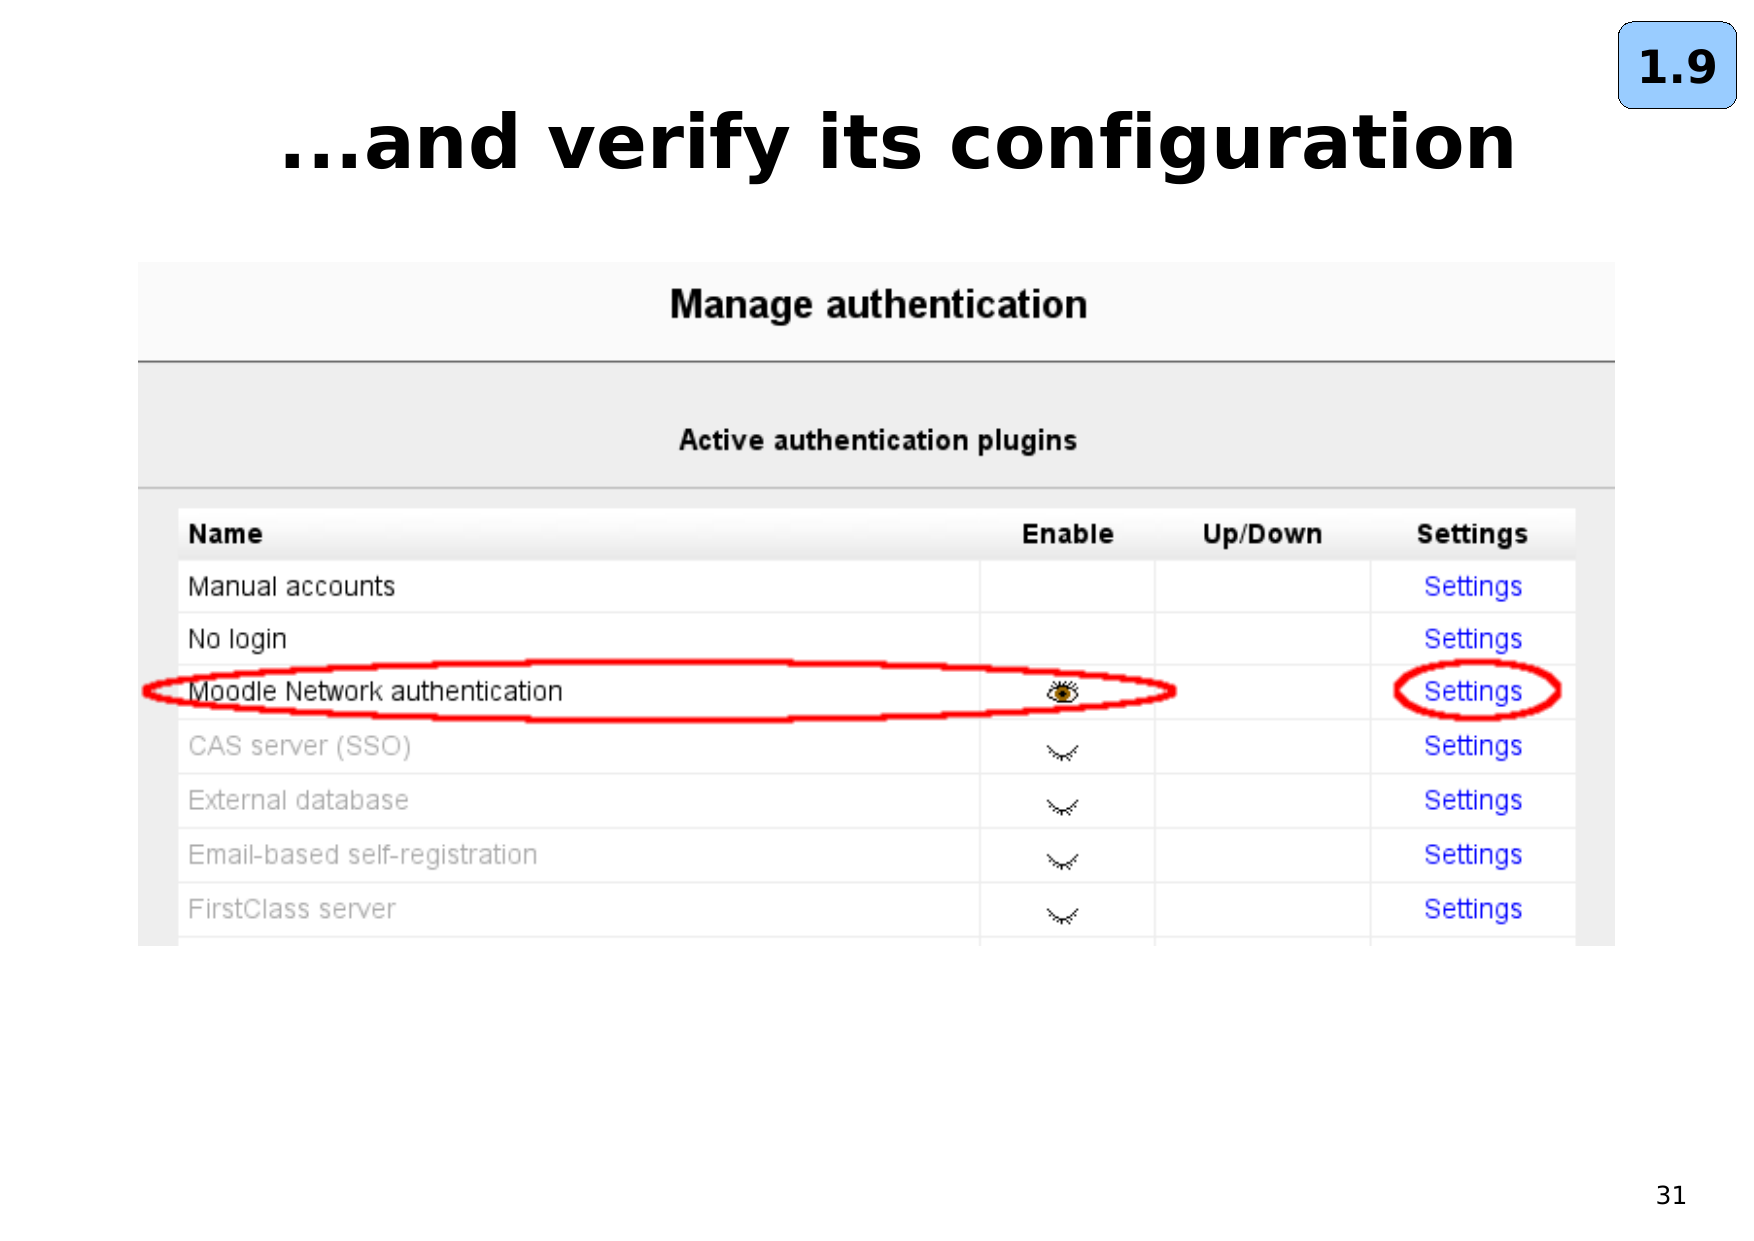

1.9
# ...and verify its configuration
31